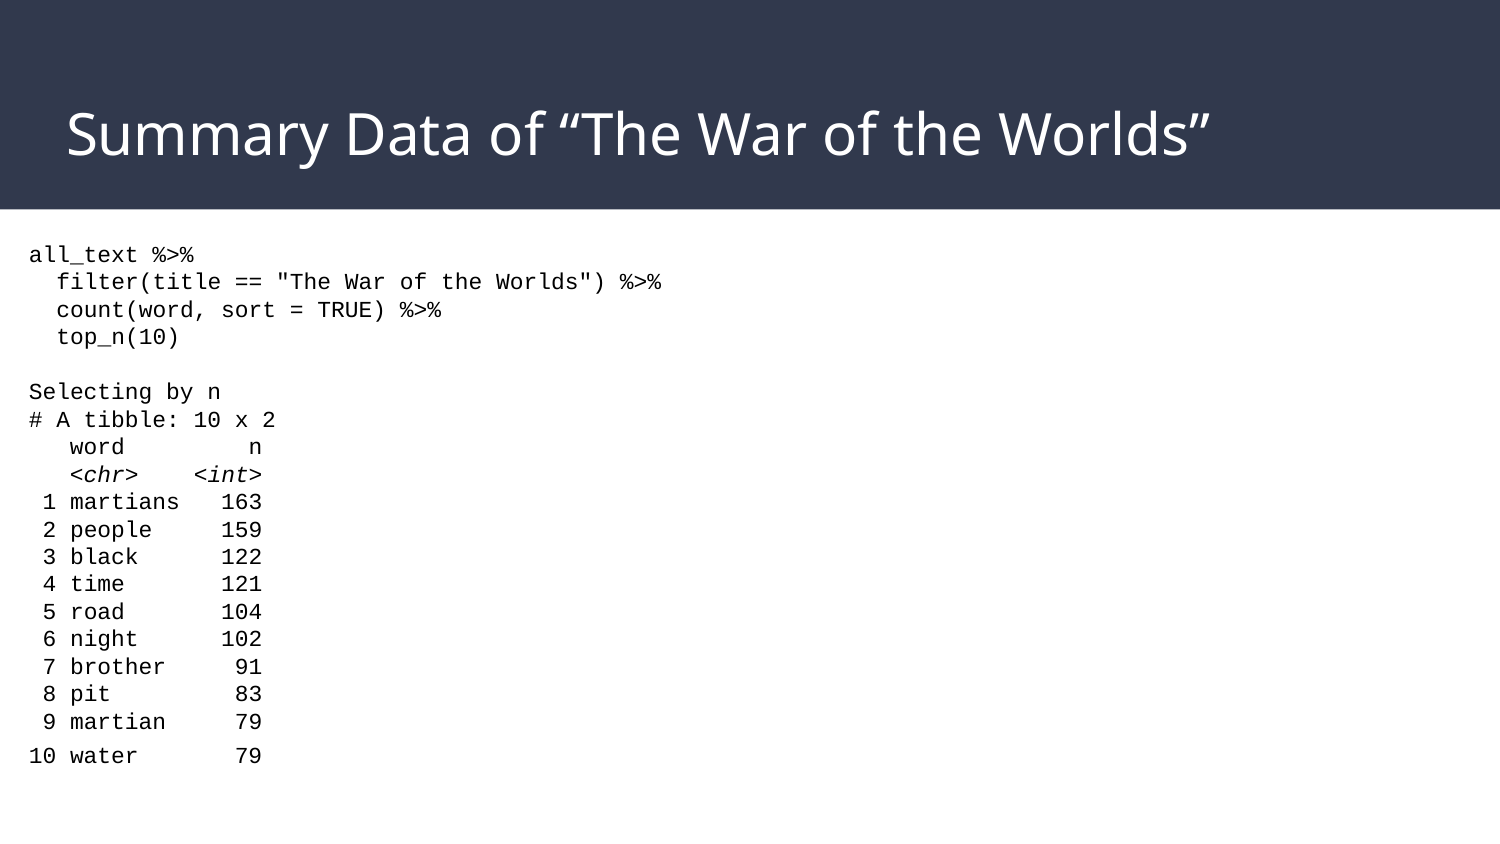

# Summary Data of “The War of the Worlds”
all_text %>%
 filter(title == "The War of the Worlds") %>%
 count(word, sort = TRUE) %>%
 top_n(10)
Selecting by n
# A tibble: 10 x 2
 word n
 <chr> <int>
 1 martians 163
 2 people 159
 3 black 122
 4 time 121
 5 road 104
 6 night 102
 7 brother 91
 8 pit 83
 9 martian 79
10 water 79